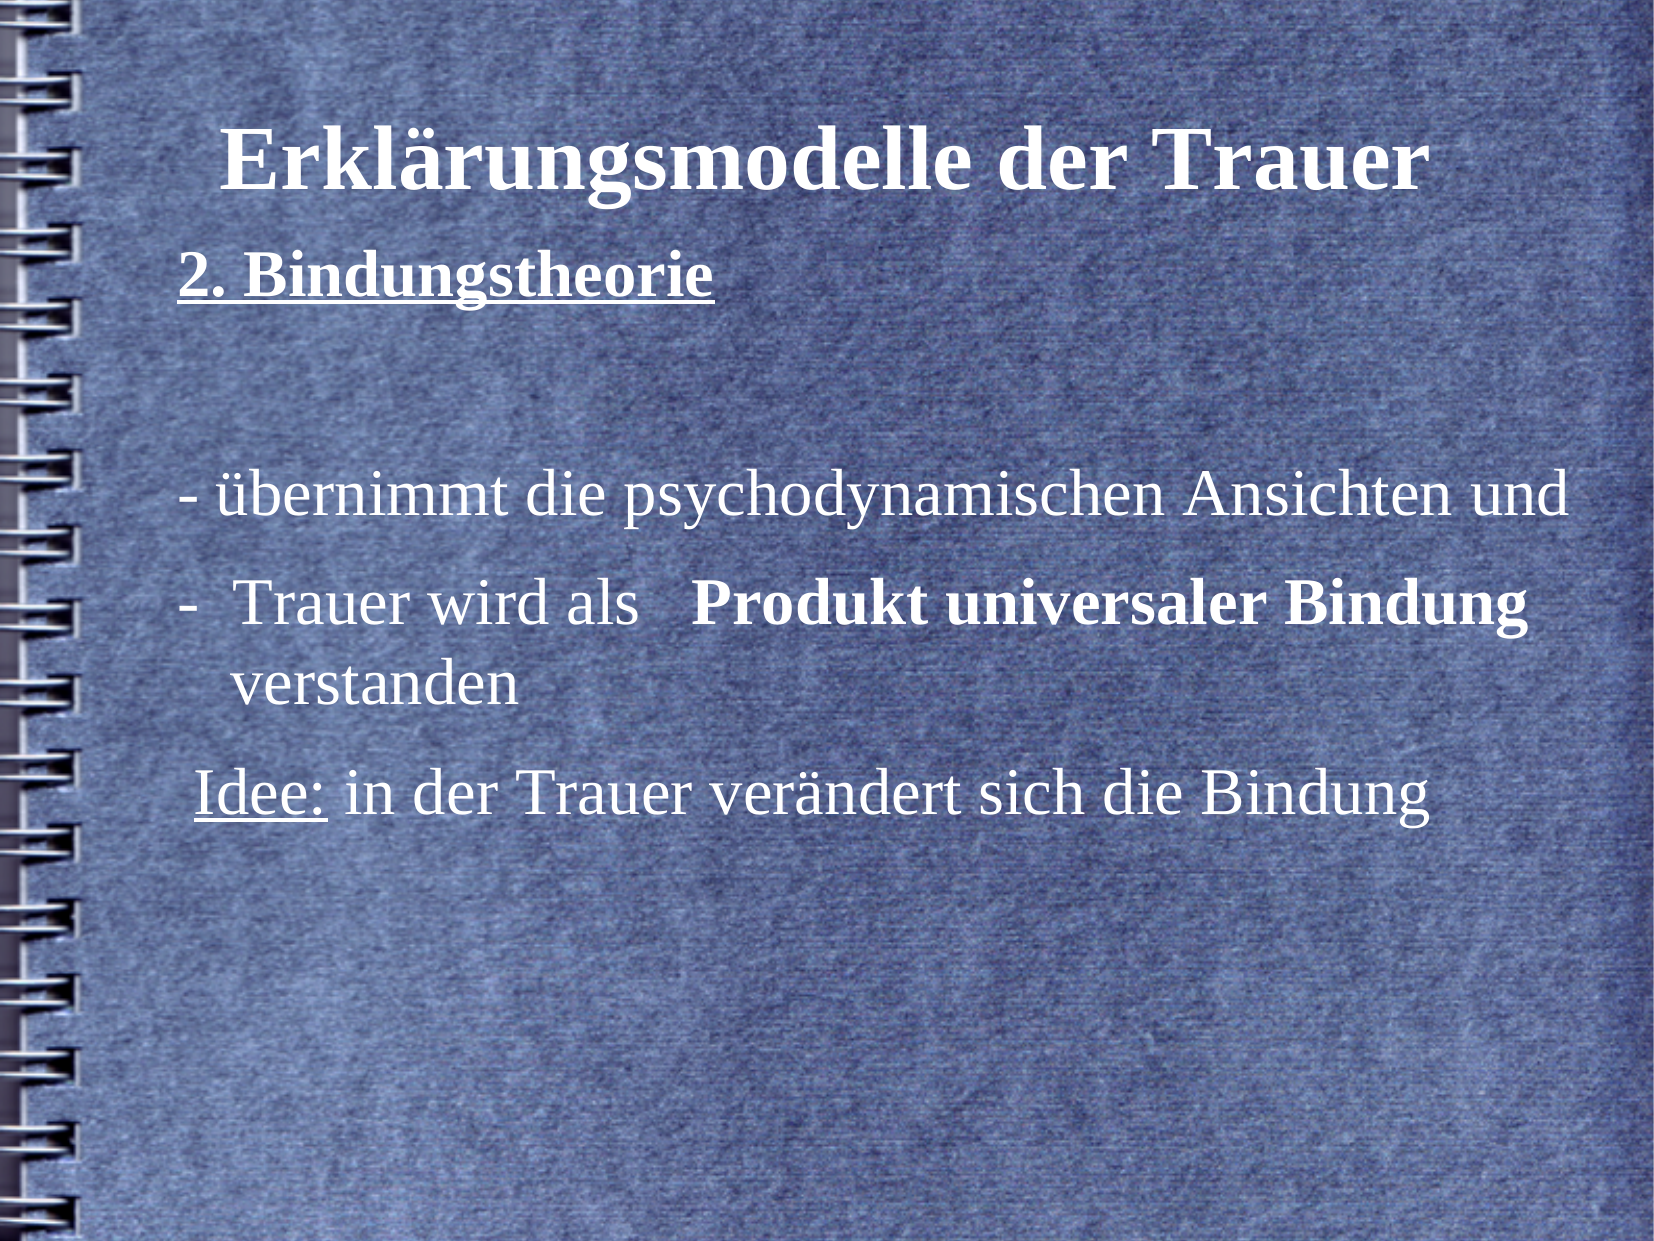

# Erklärungsmodelle der Trauer
2. Bindungstheorie
- übernimmt die psychodynamischen Ansichten und
- Trauer wird als Produkt universaler Bindung verstanden
 Idee: in der Trauer verändert sich die Bindung